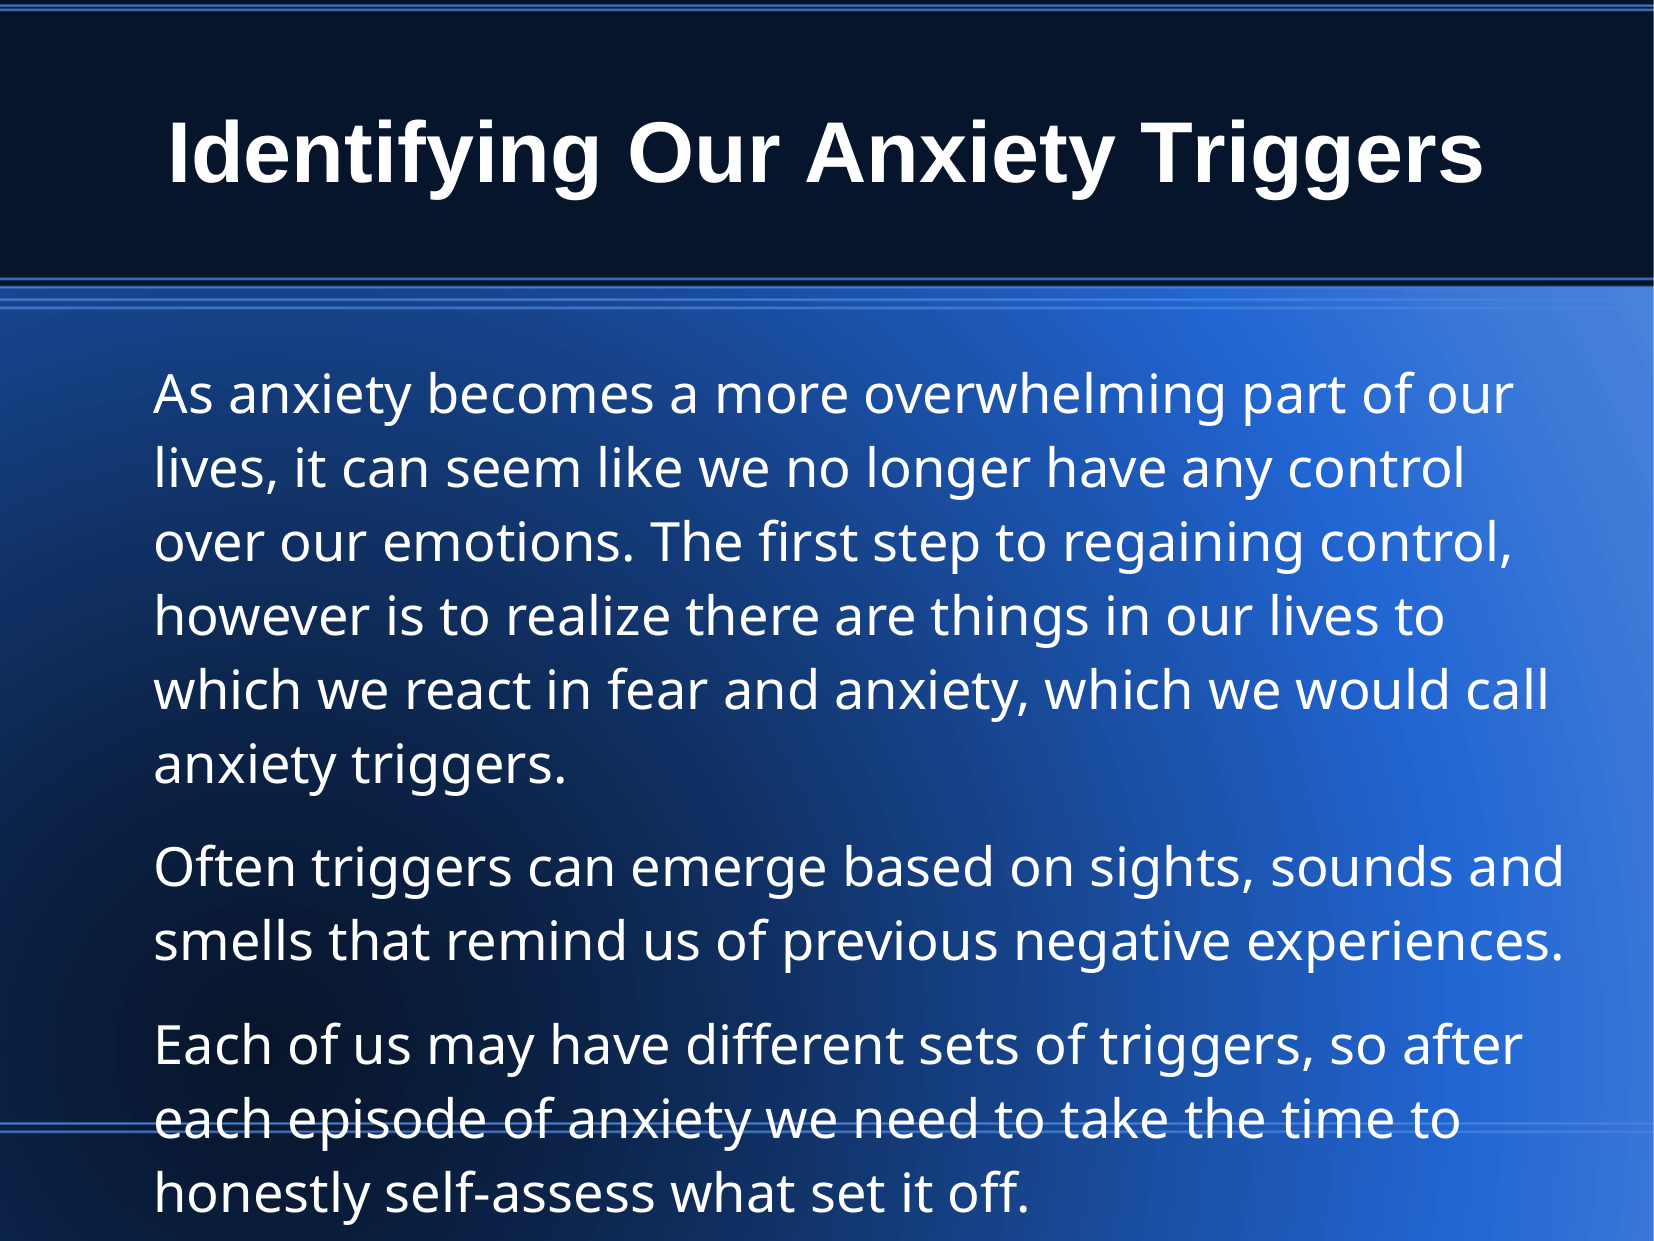

# Identifying Our Anxiety Triggers
As anxiety becomes a more overwhelming part of our lives, it can seem like we no longer have any control over our emotions. The first step to regaining control, however is to realize there are things in our lives to which we react in fear and anxiety, which we would call anxiety triggers.
Often triggers can emerge based on sights, sounds and smells that remind us of previous negative experiences.
Each of us may have different sets of triggers, so after each episode of anxiety we need to take the time to honestly self-assess what set it off.